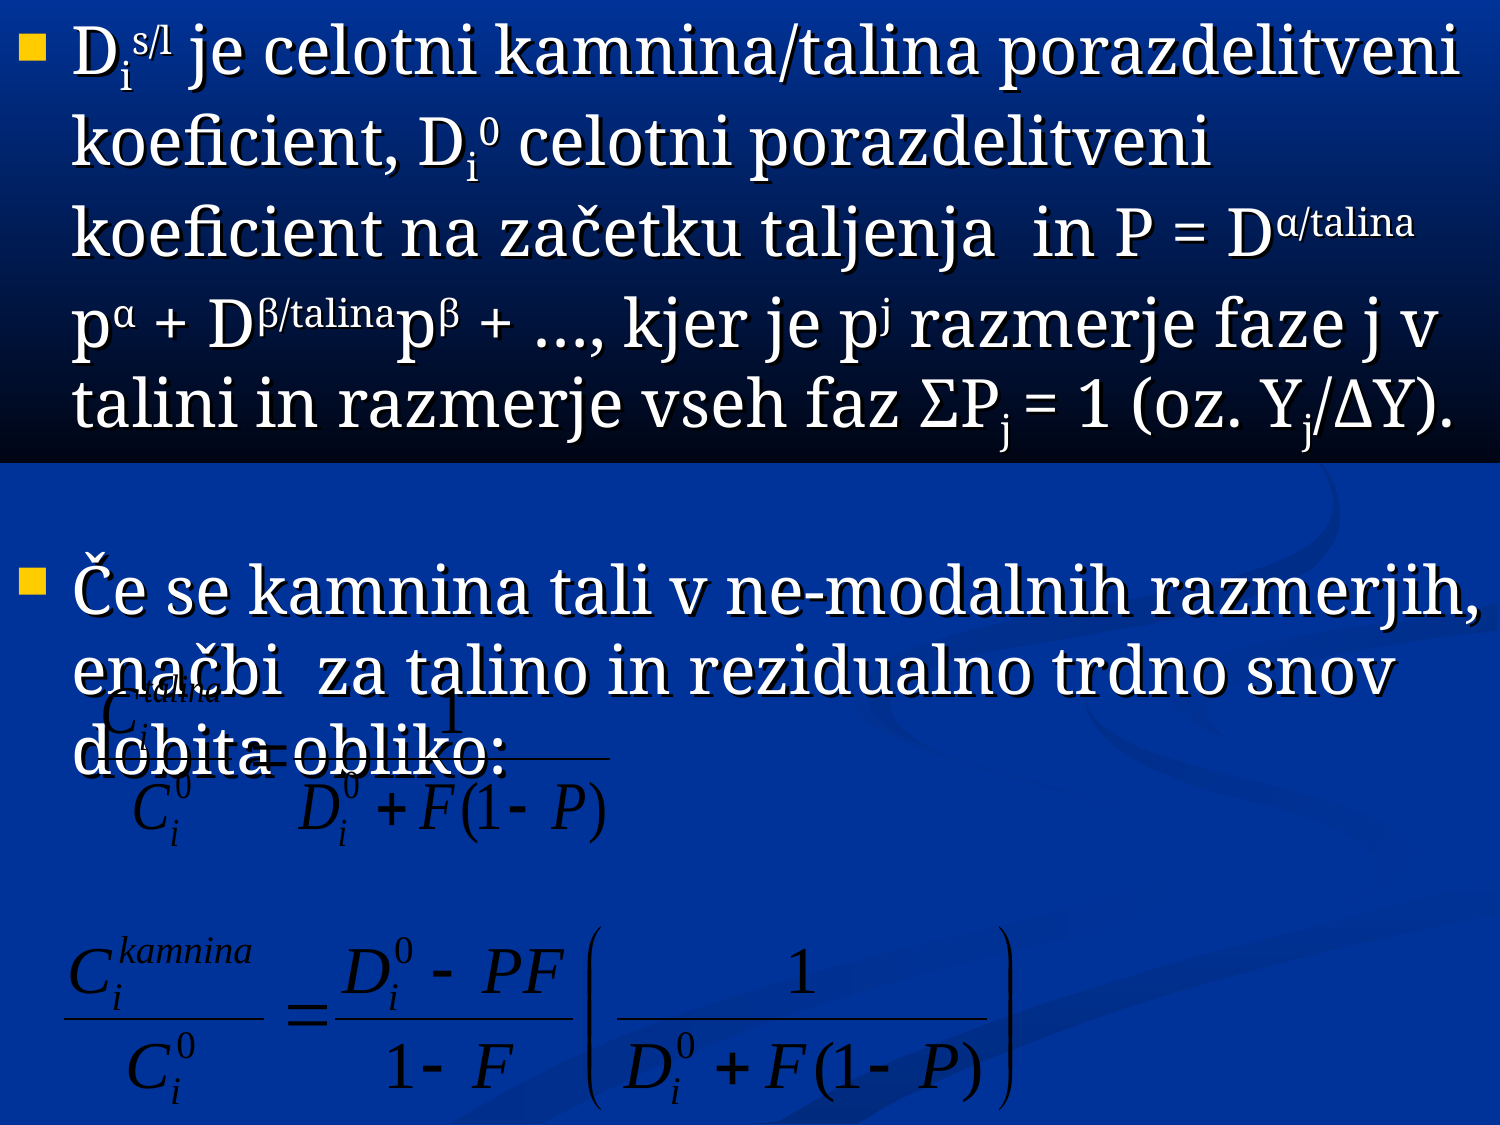

# Dis/l je celotni kamnina/talina porazdelitveni koeficient, Di0 celotni porazdelitveni koeficient na začetku taljenja in P = Dα/talina pα + Dβ/talinapβ + …, kjer je pj razmerje faze j v talini in razmerje vseh faz ΣPj = 1 (oz. Yj/ΔY).
Če se kamnina tali v ne-modalnih razmerjih, enačbi za talino in rezidualno trdno snov dobita obliko: